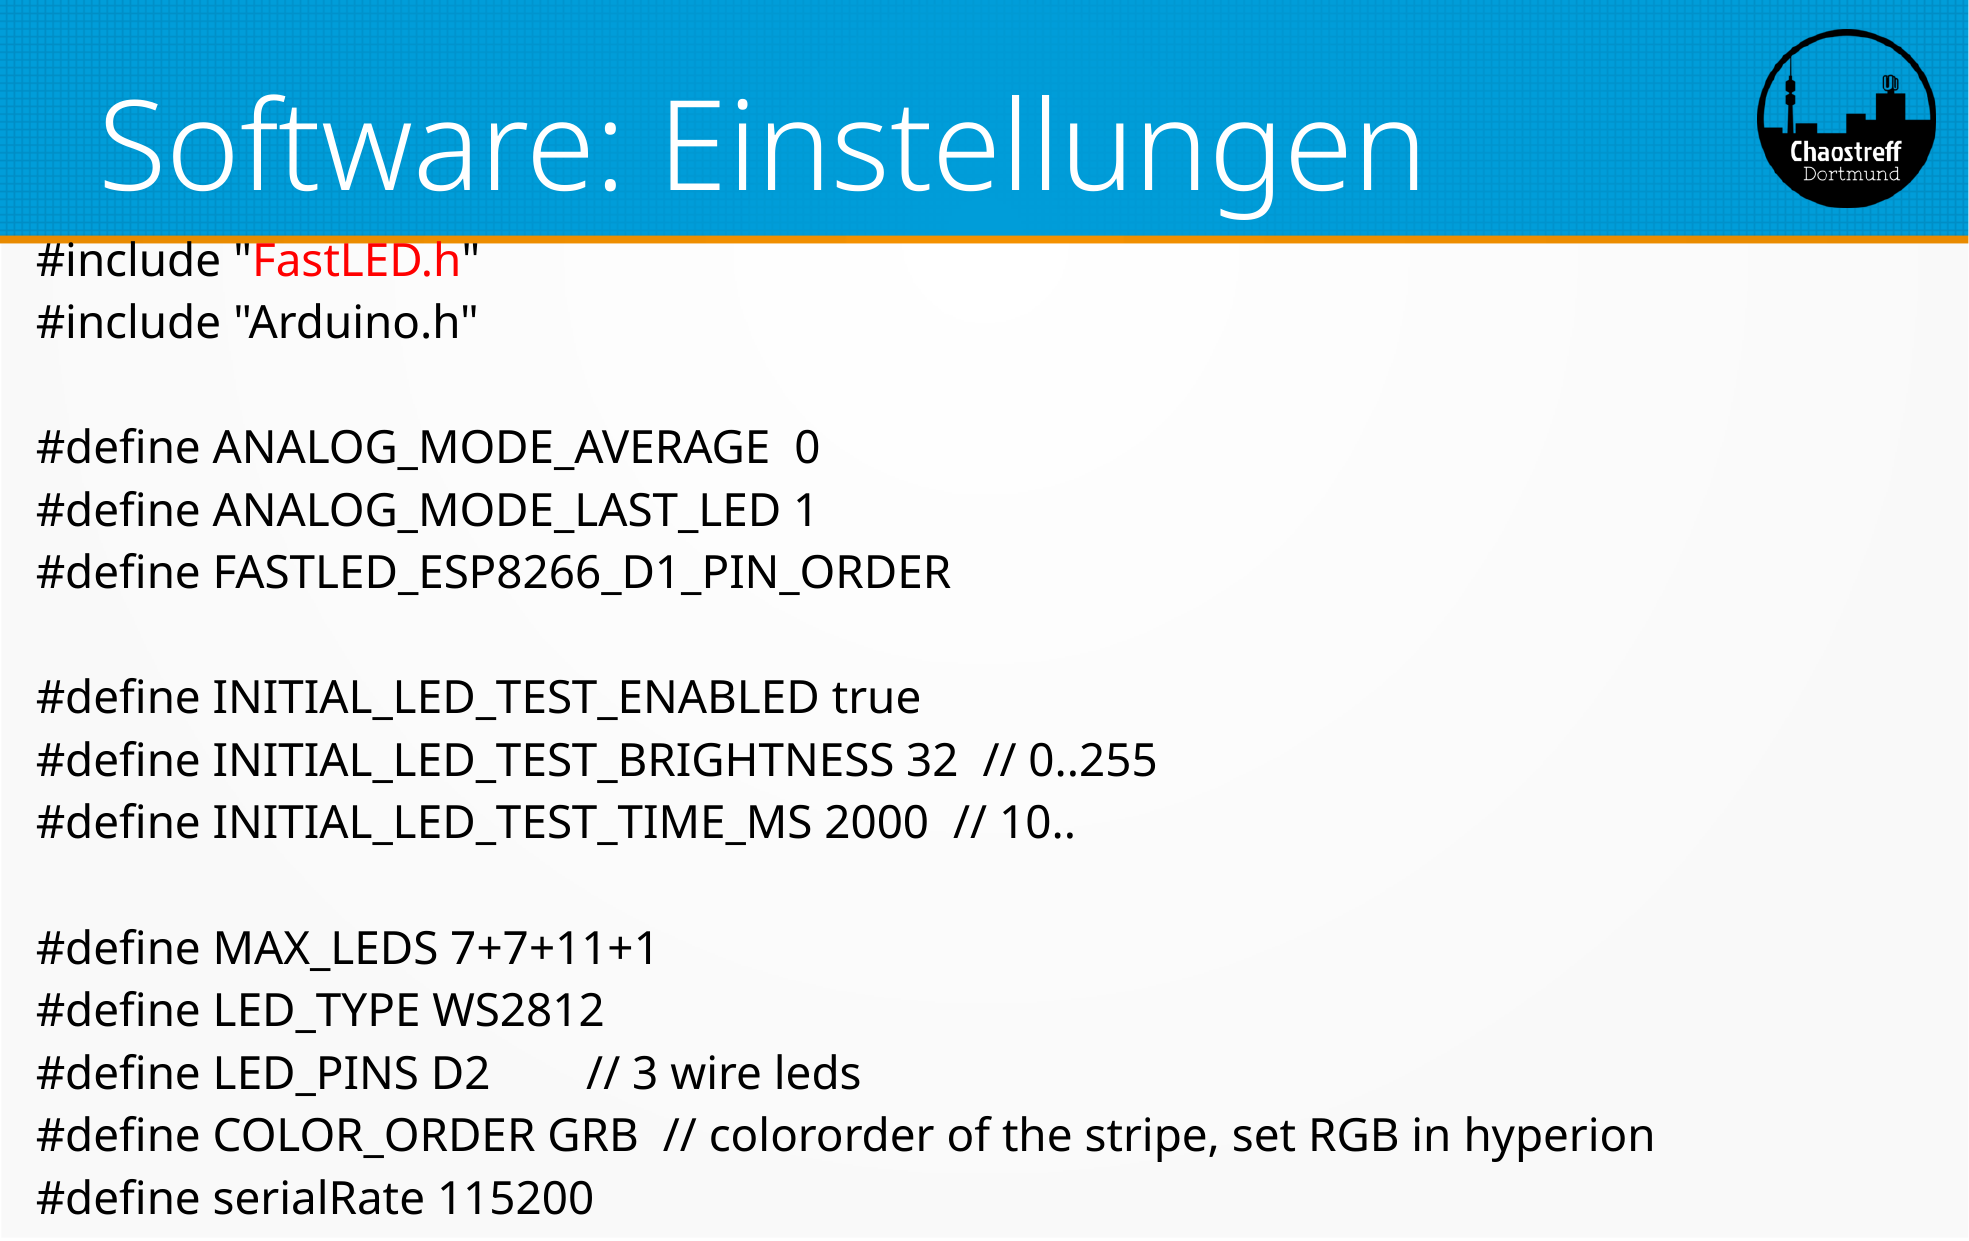

# Software: Einstellungen
#include "FastLED.h"
#include "Arduino.h"
#define ANALOG_MODE_AVERAGE 0
#define ANALOG_MODE_LAST_LED 1
#define FASTLED_ESP8266_D1_PIN_ORDER
#define INITIAL_LED_TEST_ENABLED true
#define INITIAL_LED_TEST_BRIGHTNESS 32 // 0..255
#define INITIAL_LED_TEST_TIME_MS 2000 // 10..
#define MAX_LEDS 7+7+11+1
#define LED_TYPE WS2812
#define LED_PINS D2 // 3 wire leds
#define COLOR_ORDER GRB // colororder of the stripe, set RGB in hyperion
#define serialRate 115200